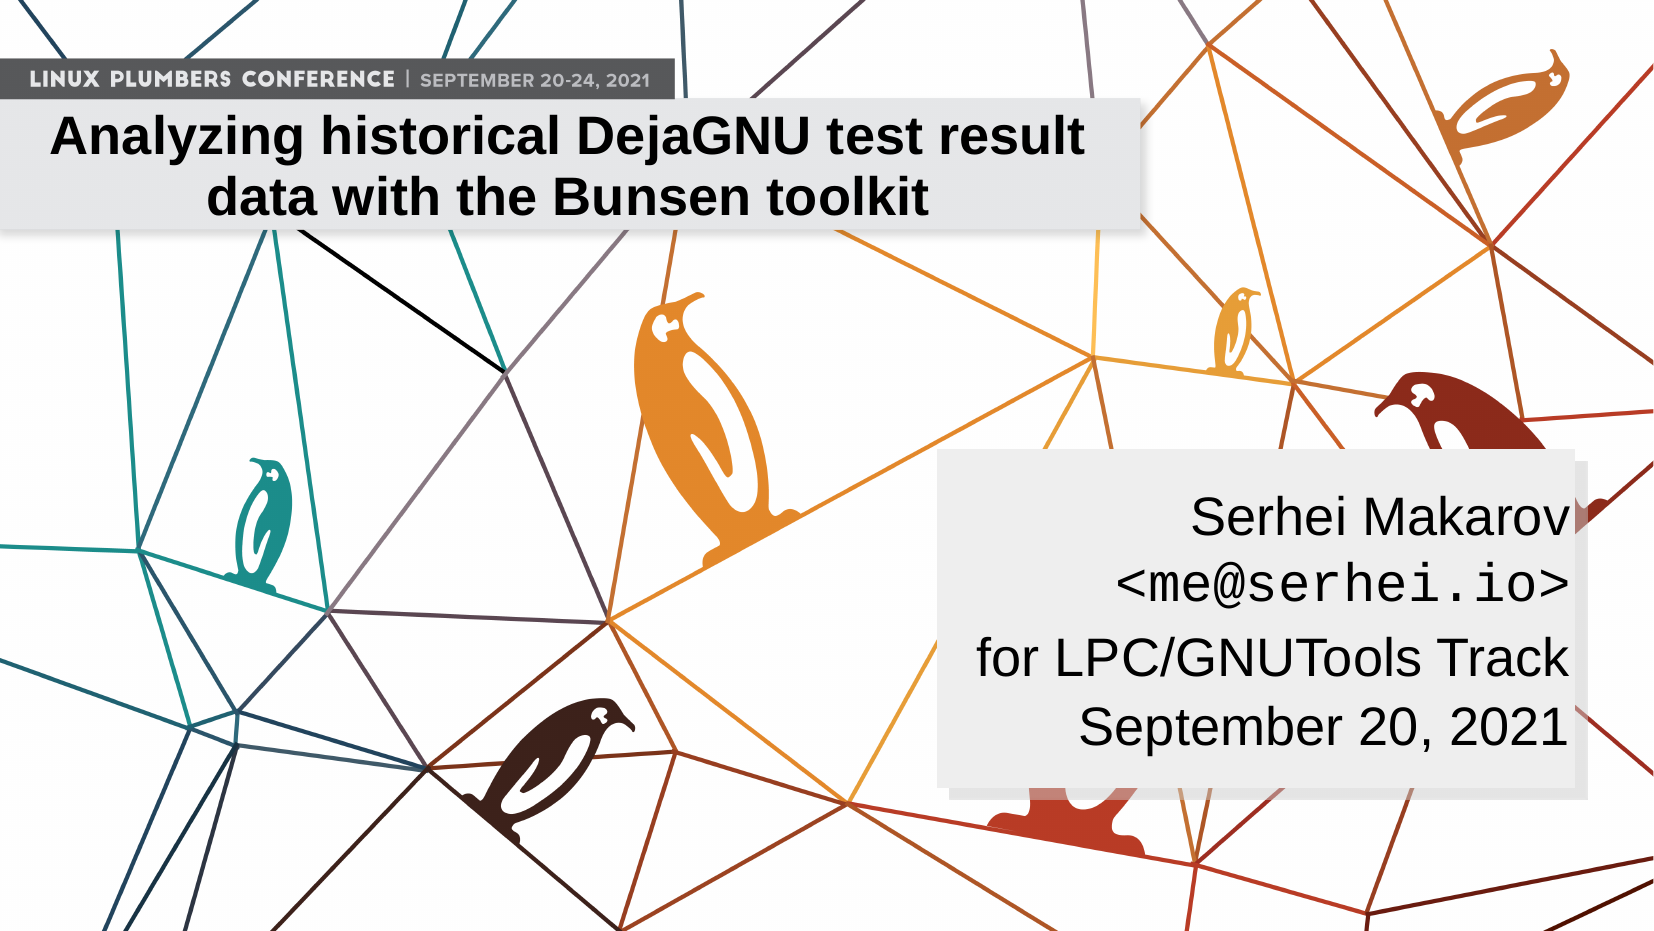

# Analyzing historical DejaGNU test result data with the Bunsen toolkit
Serhei Makarov
<me@serhei.io>
for LPC/GNUTools Track
September 20, 2021